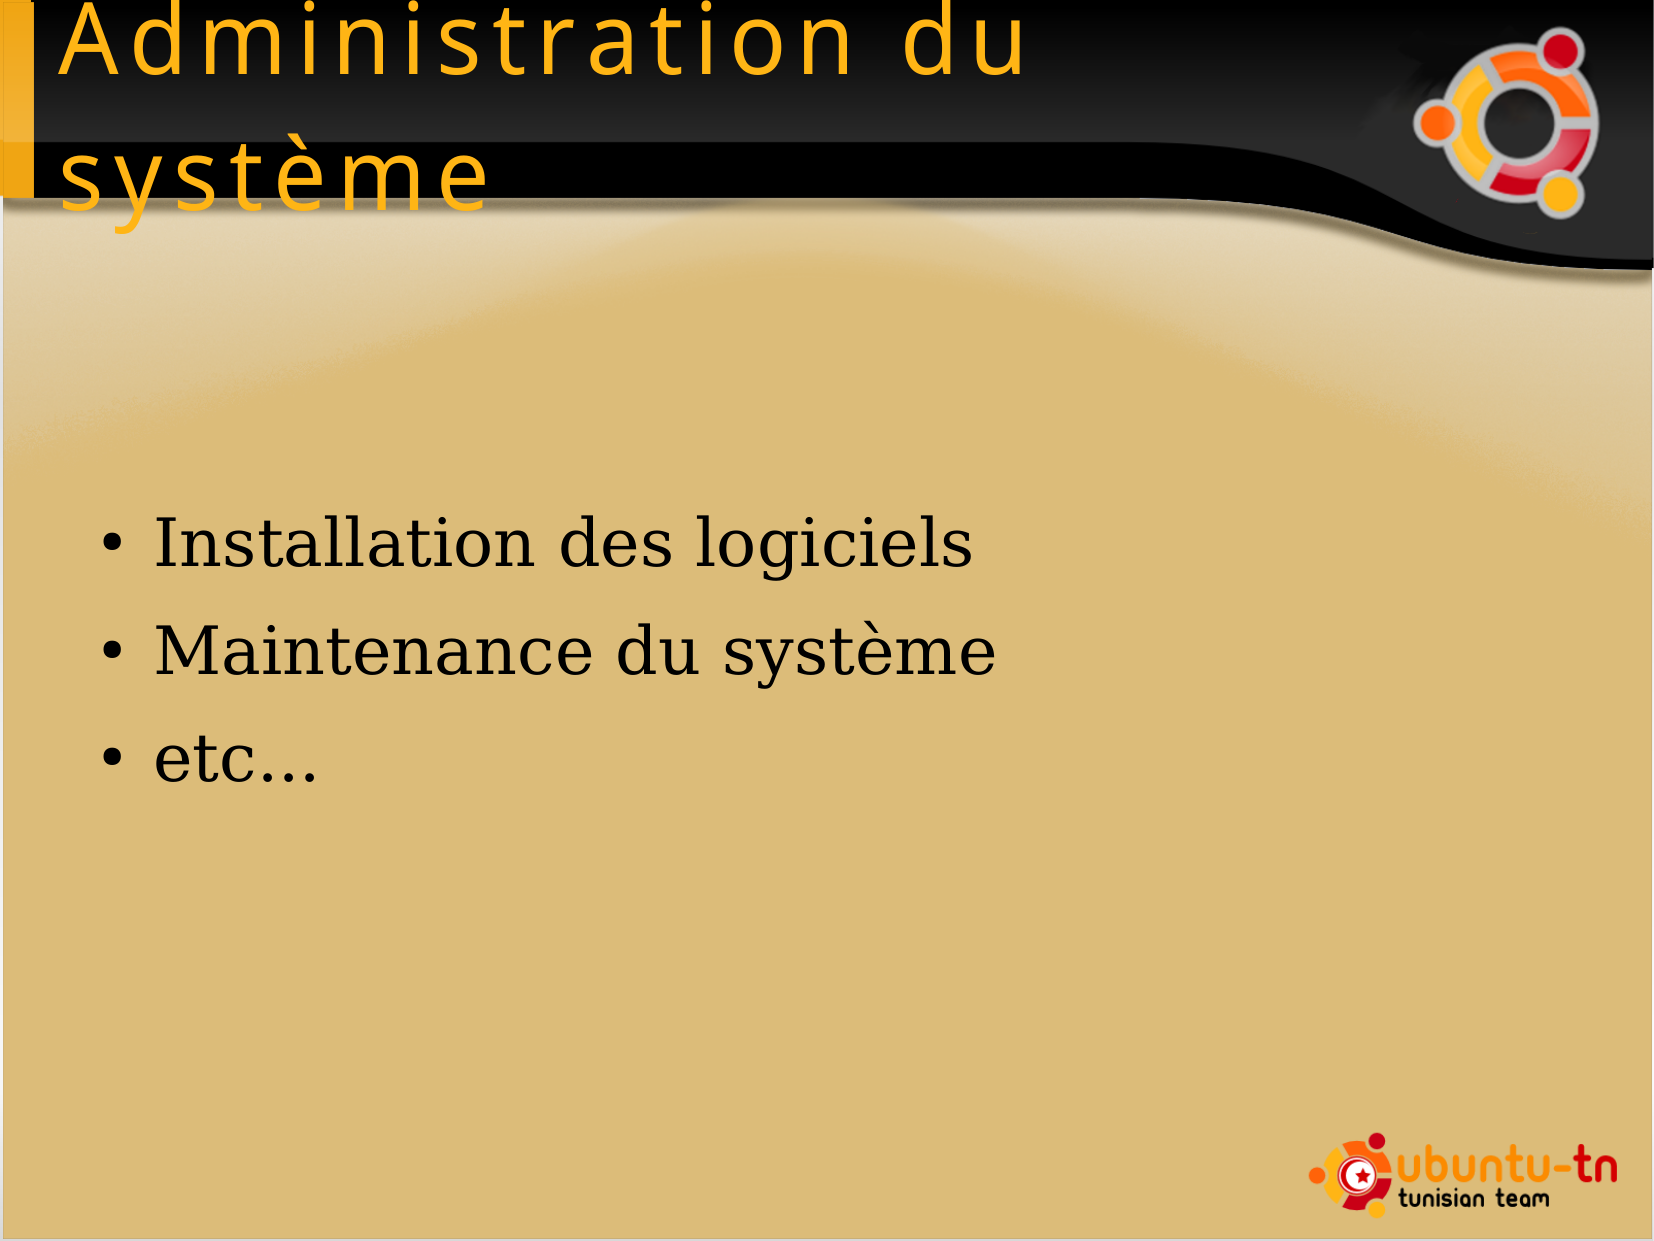

# Administration du système
Installation des logiciels
Maintenance du système
etc...